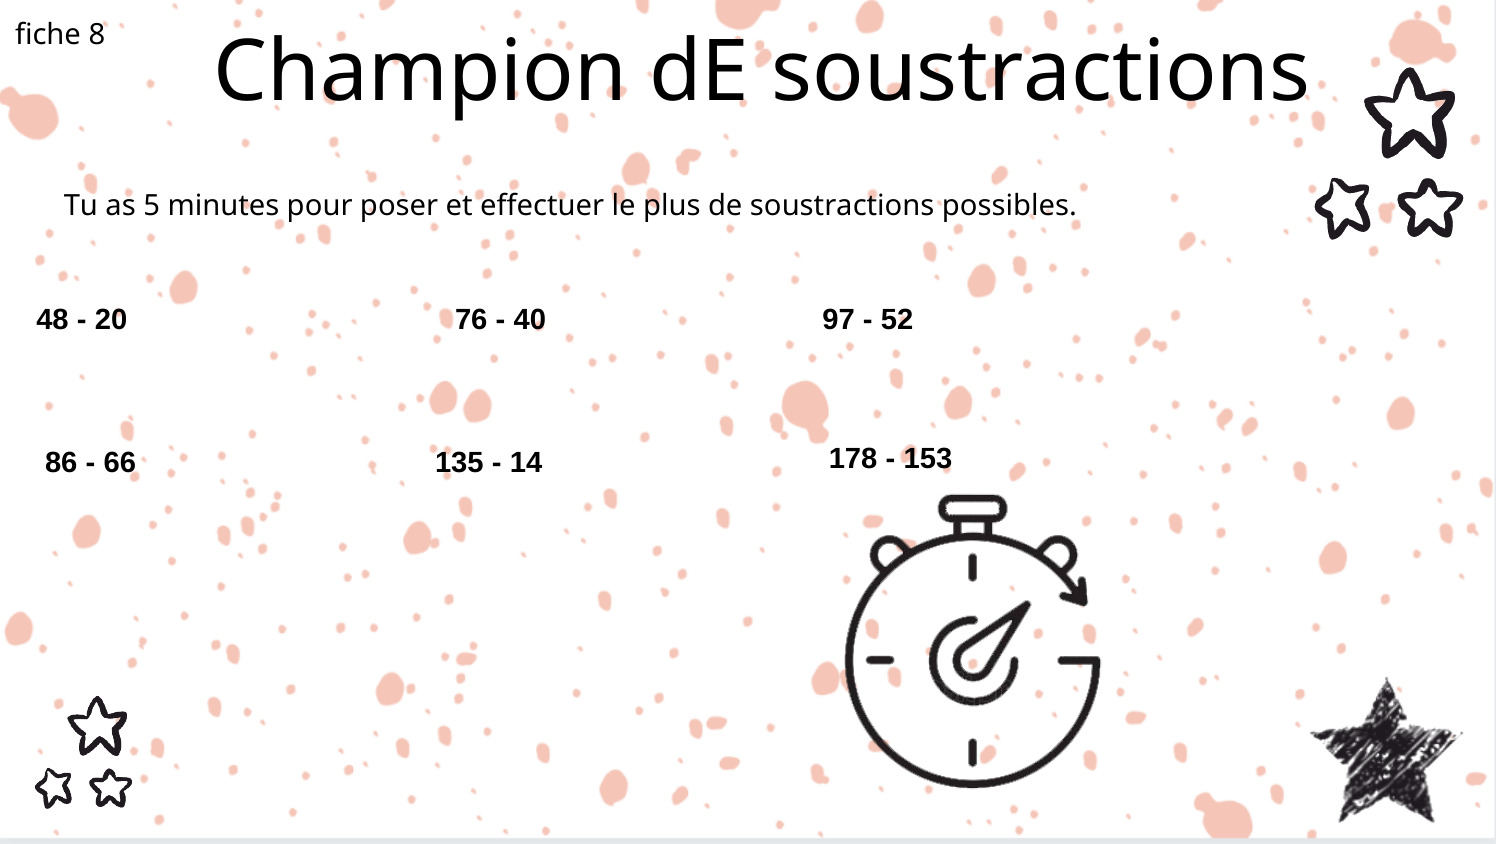

fiche 8
Champion dE soustractions
Tu as 5 minutes pour poser et effectuer le plus de soustractions possibles.
48 - 20
76 - 40
97 - 52
178 - 153
86 - 66
135 - 14